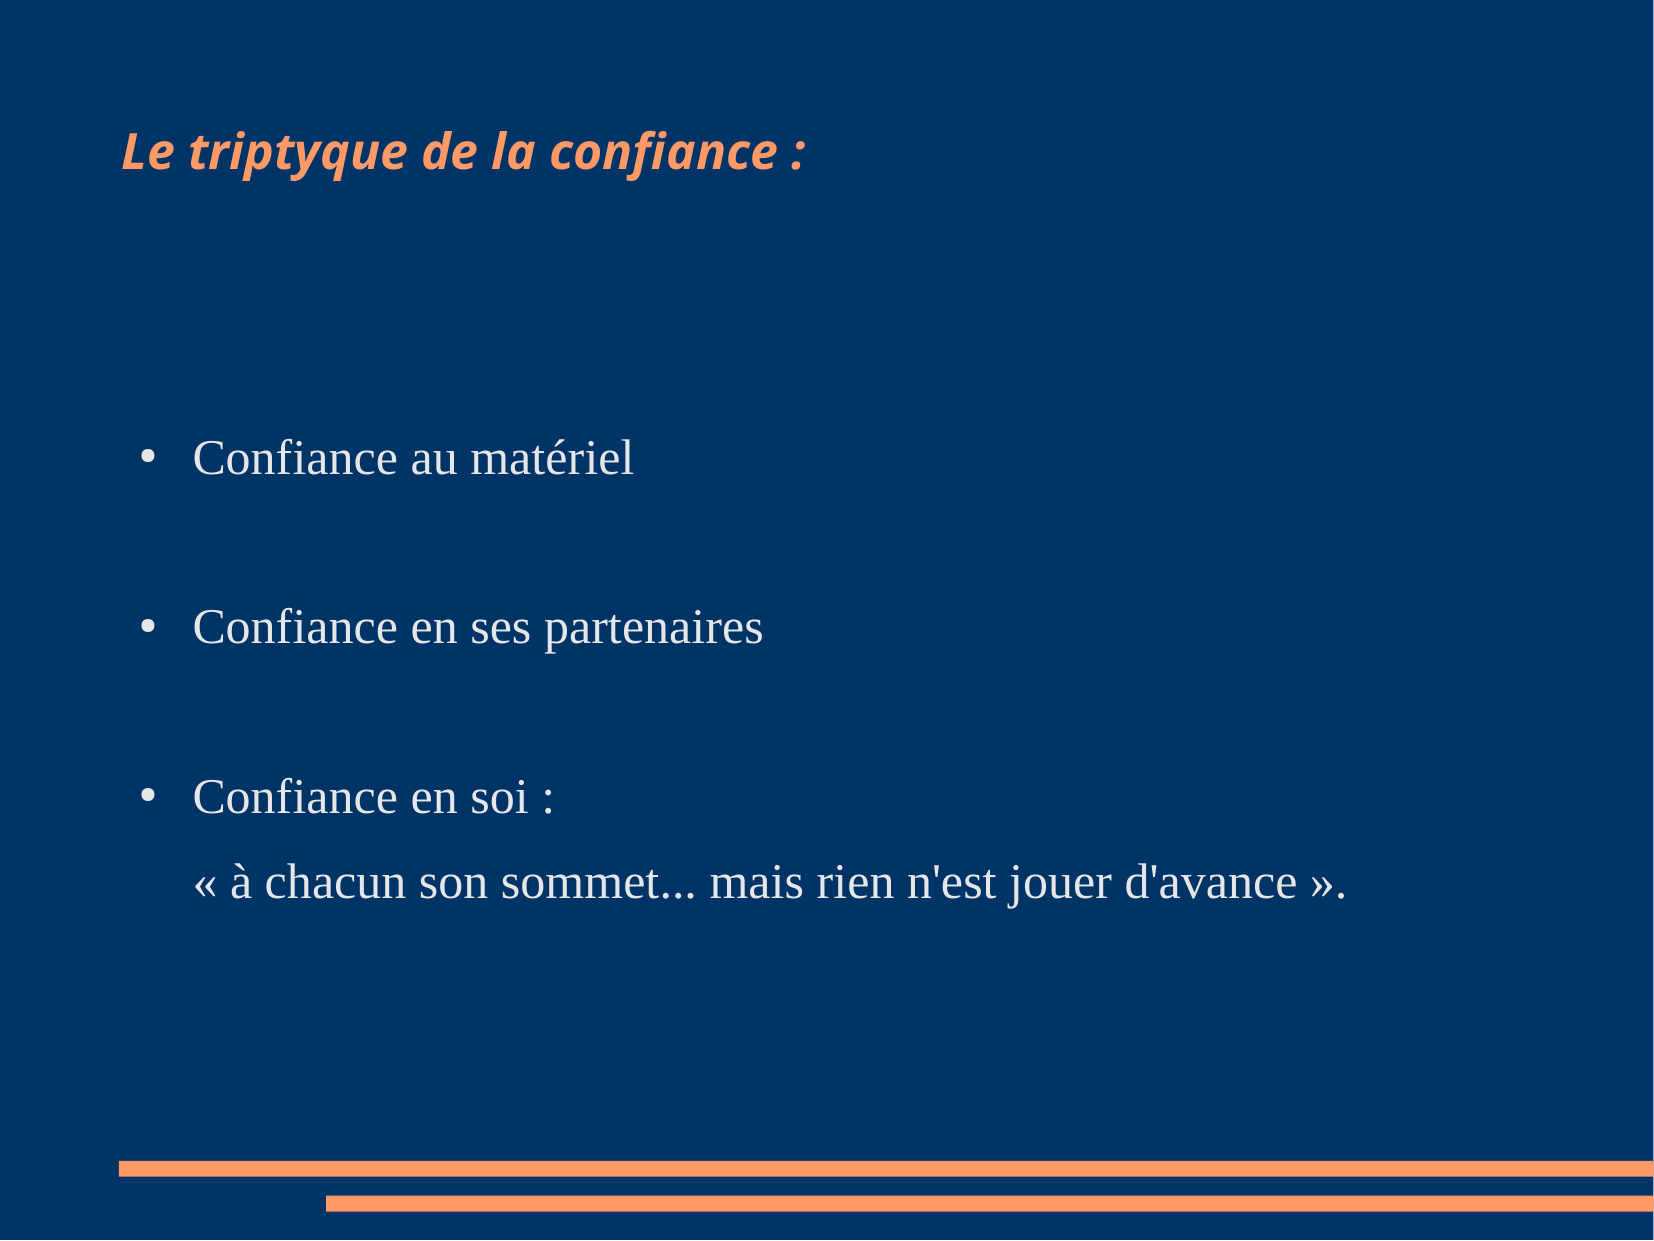

# Le triptyque de la confiance :
Confiance au matériel
Confiance en ses partenaires
Confiance en soi :
« à chacun son sommet... mais rien n'est jouer d'avance ».